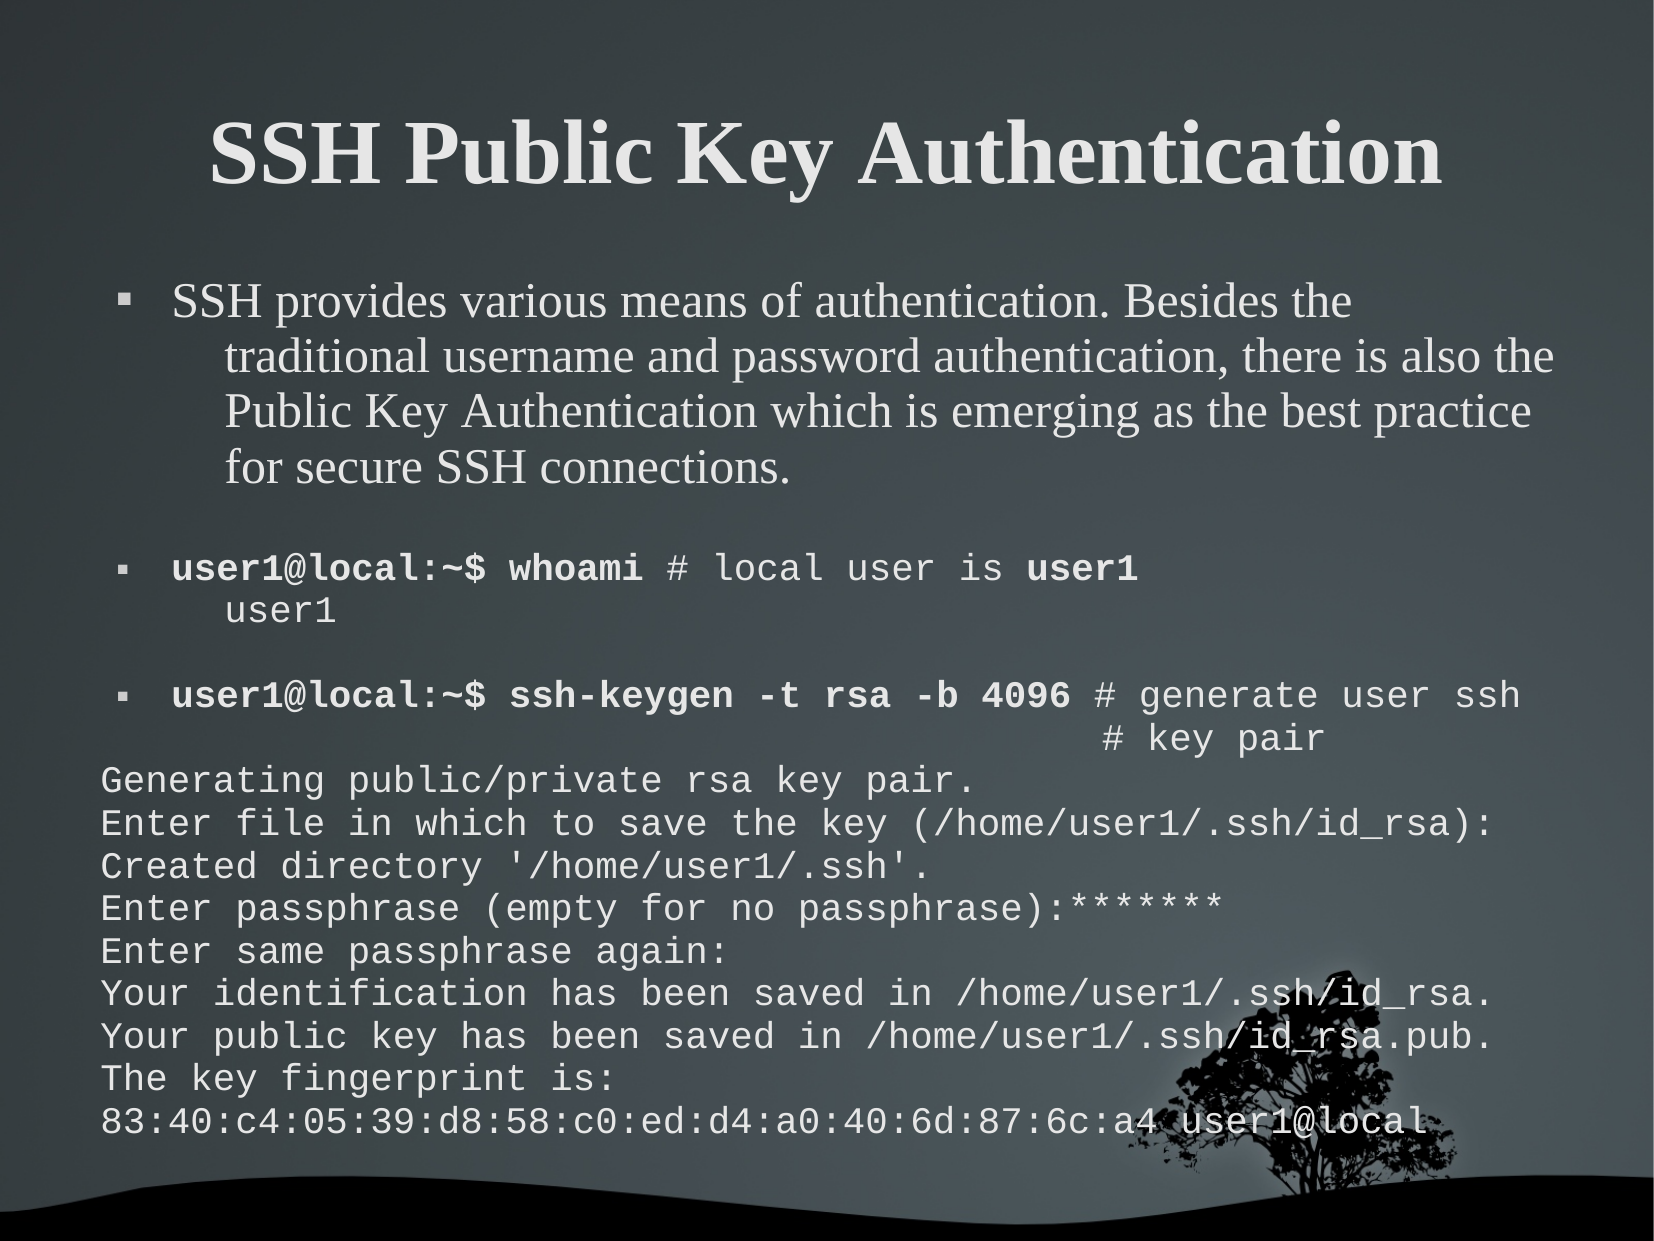

# SSH Public Key Authentication
SSH provides various means of authentication. Besides the traditional username and password authentication, there is also the Public Key Authentication which is emerging as the best practice for secure SSH connections.
user1@local:~$ whoami # local user is user1
user1
user1@local:~$ ssh-keygen -t rsa -b 4096 # generate user ssh # key pair
Generating public/private rsa key pair.
Enter file in which to save the key (/home/user1/.ssh/id_rsa):
Created directory '/home/user1/.ssh'.
Enter passphrase (empty for no passphrase):*******
Enter same passphrase again:
Your identification has been saved in /home/user1/.ssh/id_rsa.
Your public key has been saved in /home/user1/.ssh/id_rsa.pub.
The key fingerprint is:
83:40:c4:05:39:d8:58:c0:ed:d4:a0:40:6d:87:6c:a4 user1@local